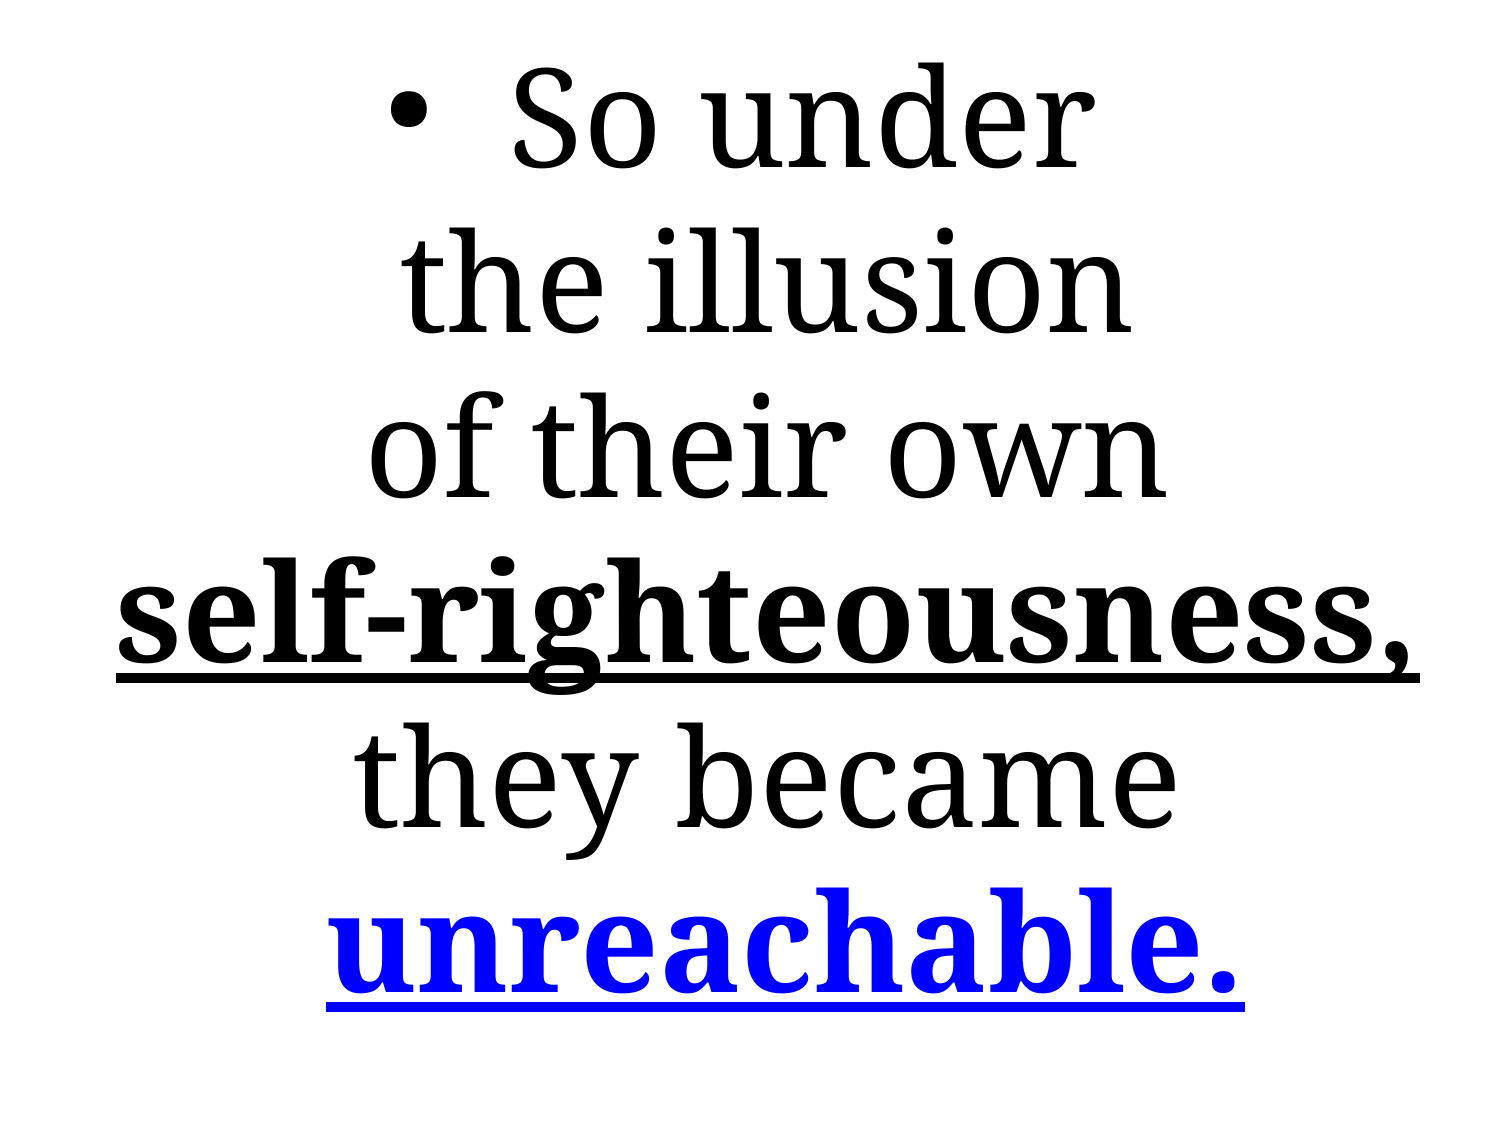

# So under the illusion of their own self-righteousness, they became unreachable.